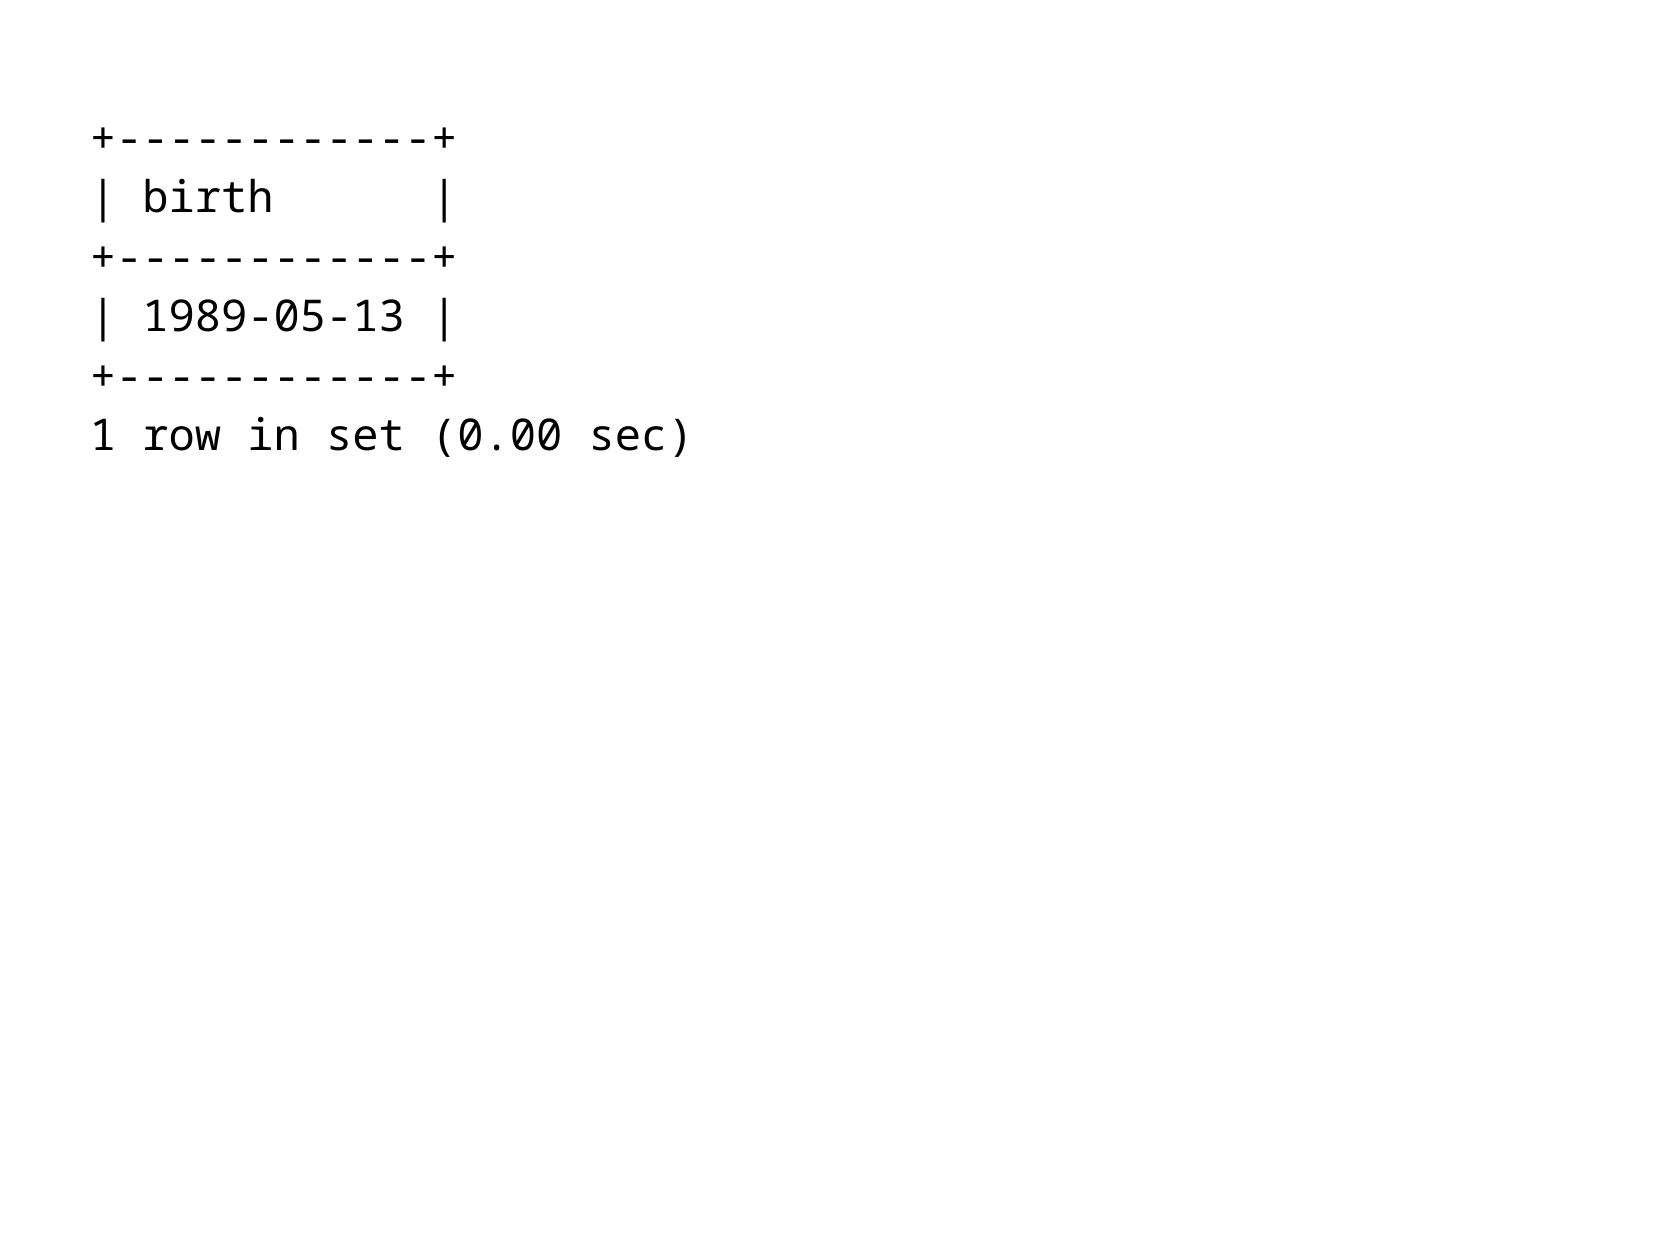

+------------+
| birth |
+------------+
| 1989-05-13 |
+------------+
1 row in set (0.00 sec)